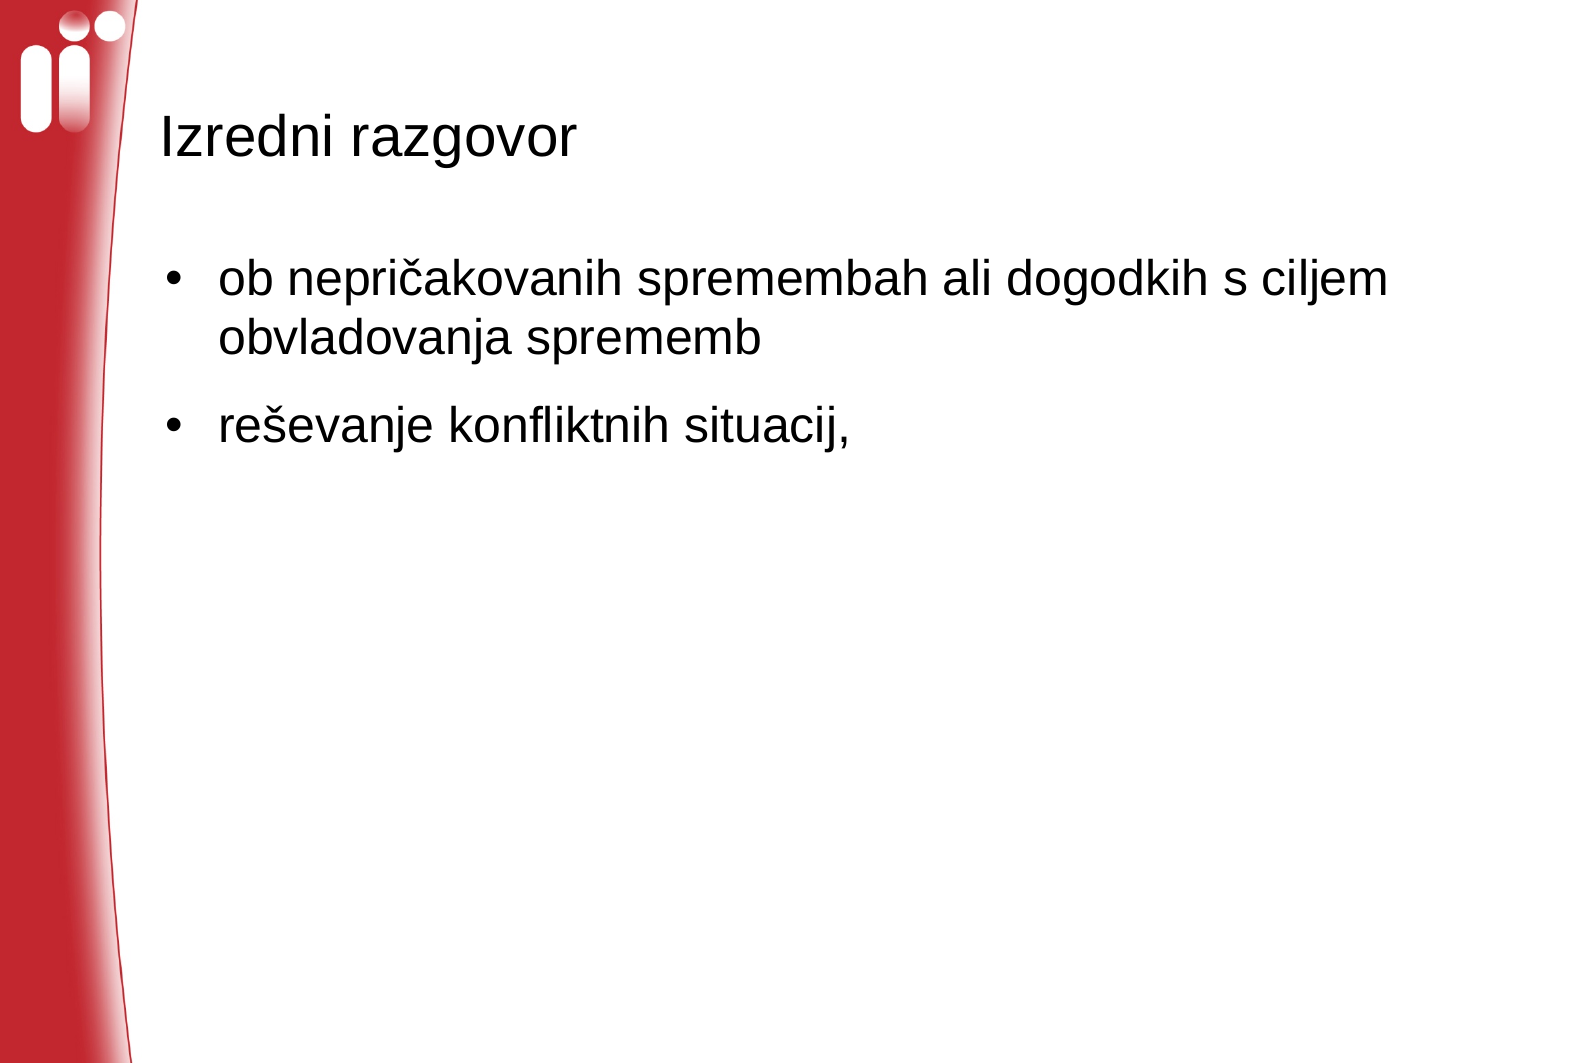

# Izredni razgovor
ob nepričakovanih spremembah ali dogodkih s ciljem obvladovanja sprememb
reševanje konfliktnih situacij,